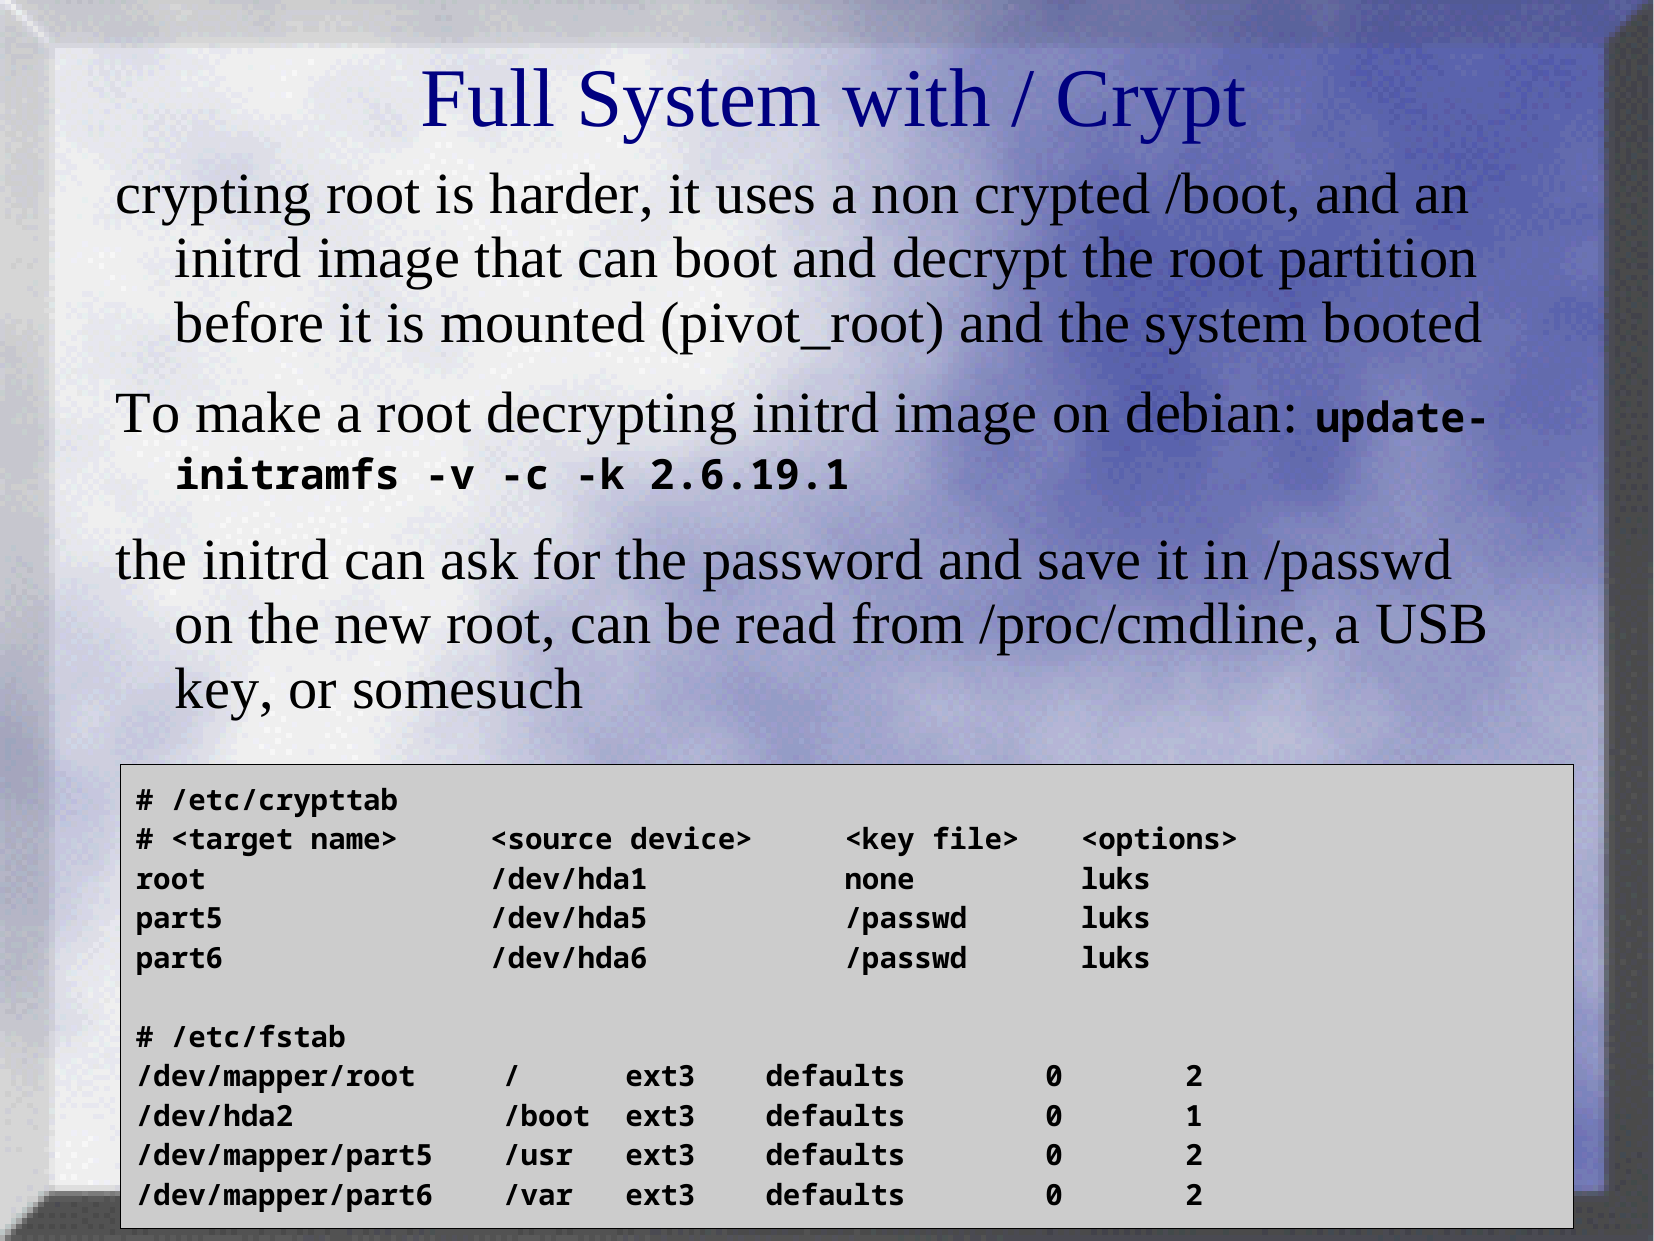

# Full System with / Crypt
crypting root is harder, it uses a non crypted /boot, and an initrd image that can boot and decrypt the root partition before it is mounted (pivot_root) and the system booted
To make a root decrypting initrd image on debian: update-initramfs -v -c -k 2.6.19.1
the initrd can ask for the password and save it in /passwd on the new root, can be read from /proc/cmdline, a USB key, or somesuch
# /etc/crypttab
# <target name>	<source device>	<key file>	<options>
root			/dev/hda1		none		luks
part5			/dev/hda5		/passwd	luks
part6			/dev/hda6		/passwd	luks
# /etc/fstab
/dev/mapper/root / ext3 defaults 0 2
/dev/hda2 /boot ext3 defaults 0 1
/dev/mapper/part5 /usr ext3 defaults 0 2
/dev/mapper/part6 /var ext3 defaults 0 2